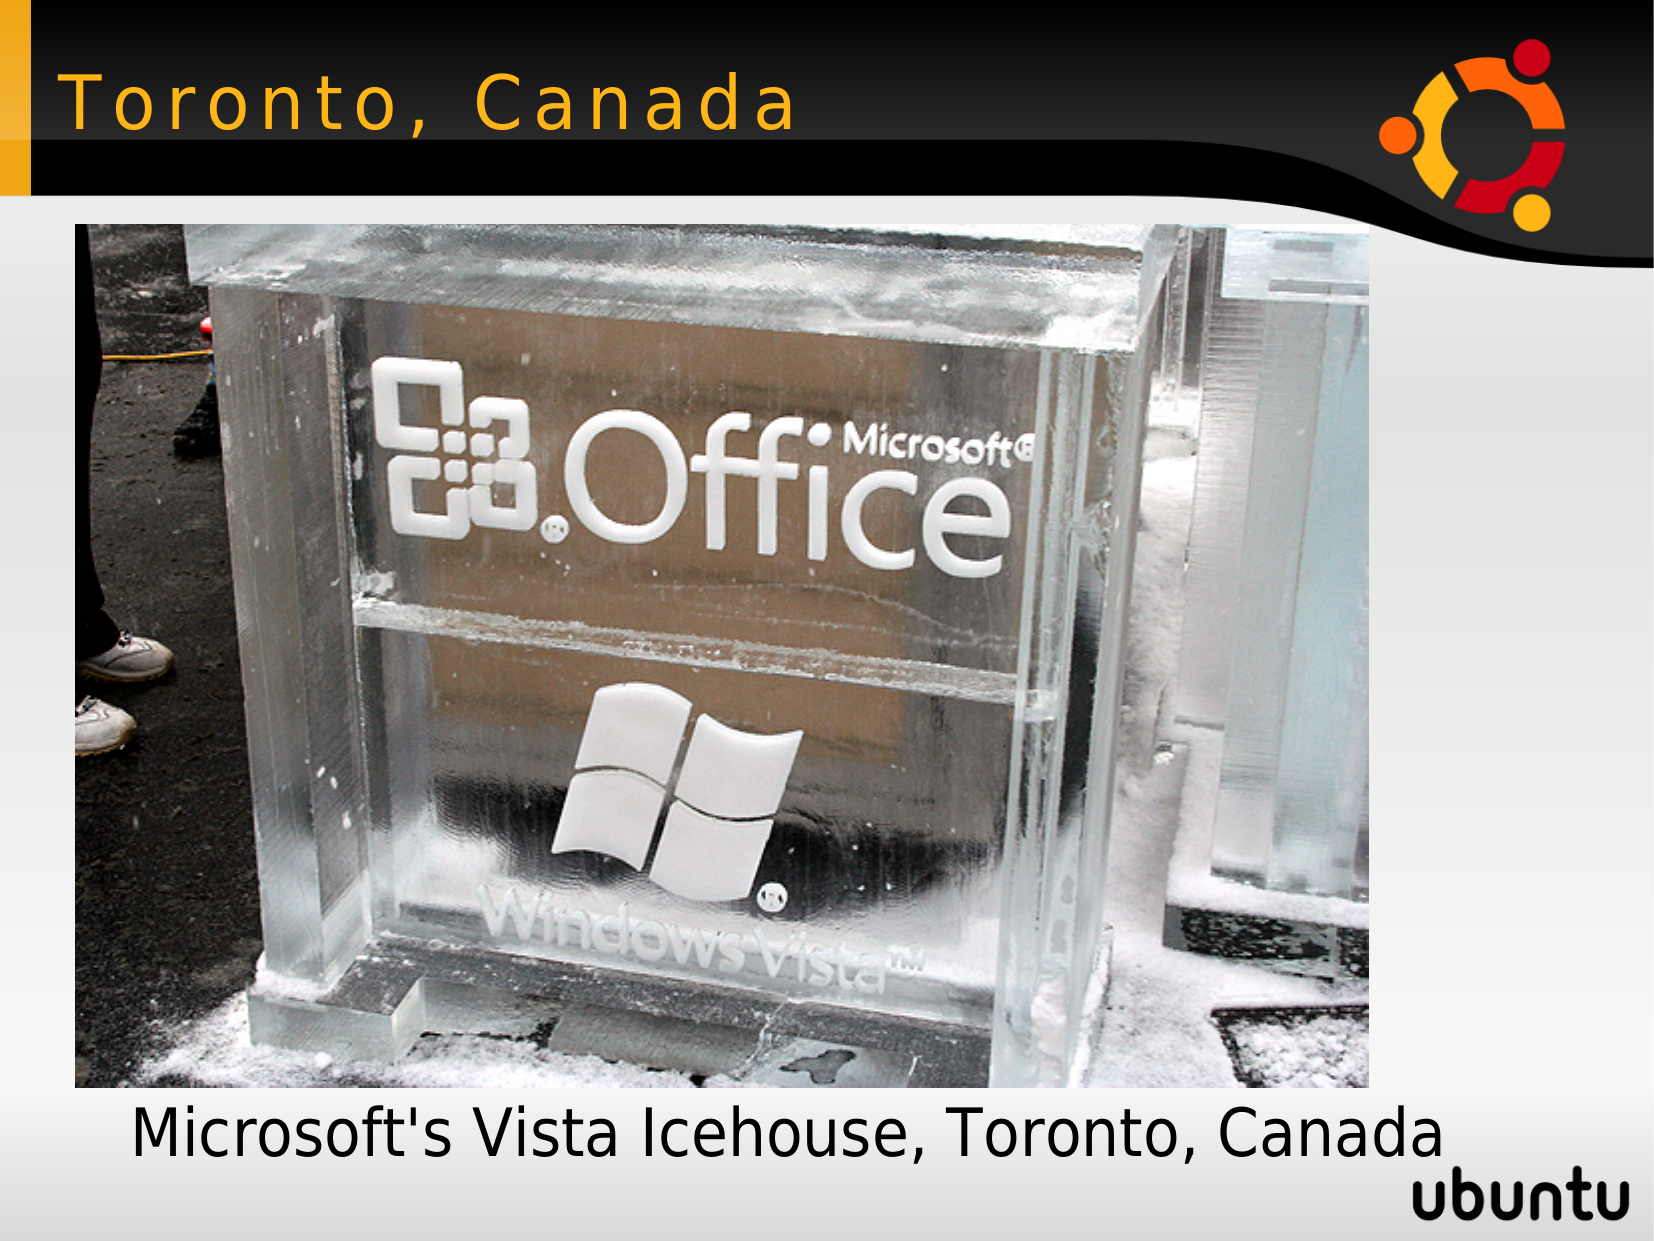

# Toronto, Canada
Microsoft's Vista Icehouse, Toronto, Canada